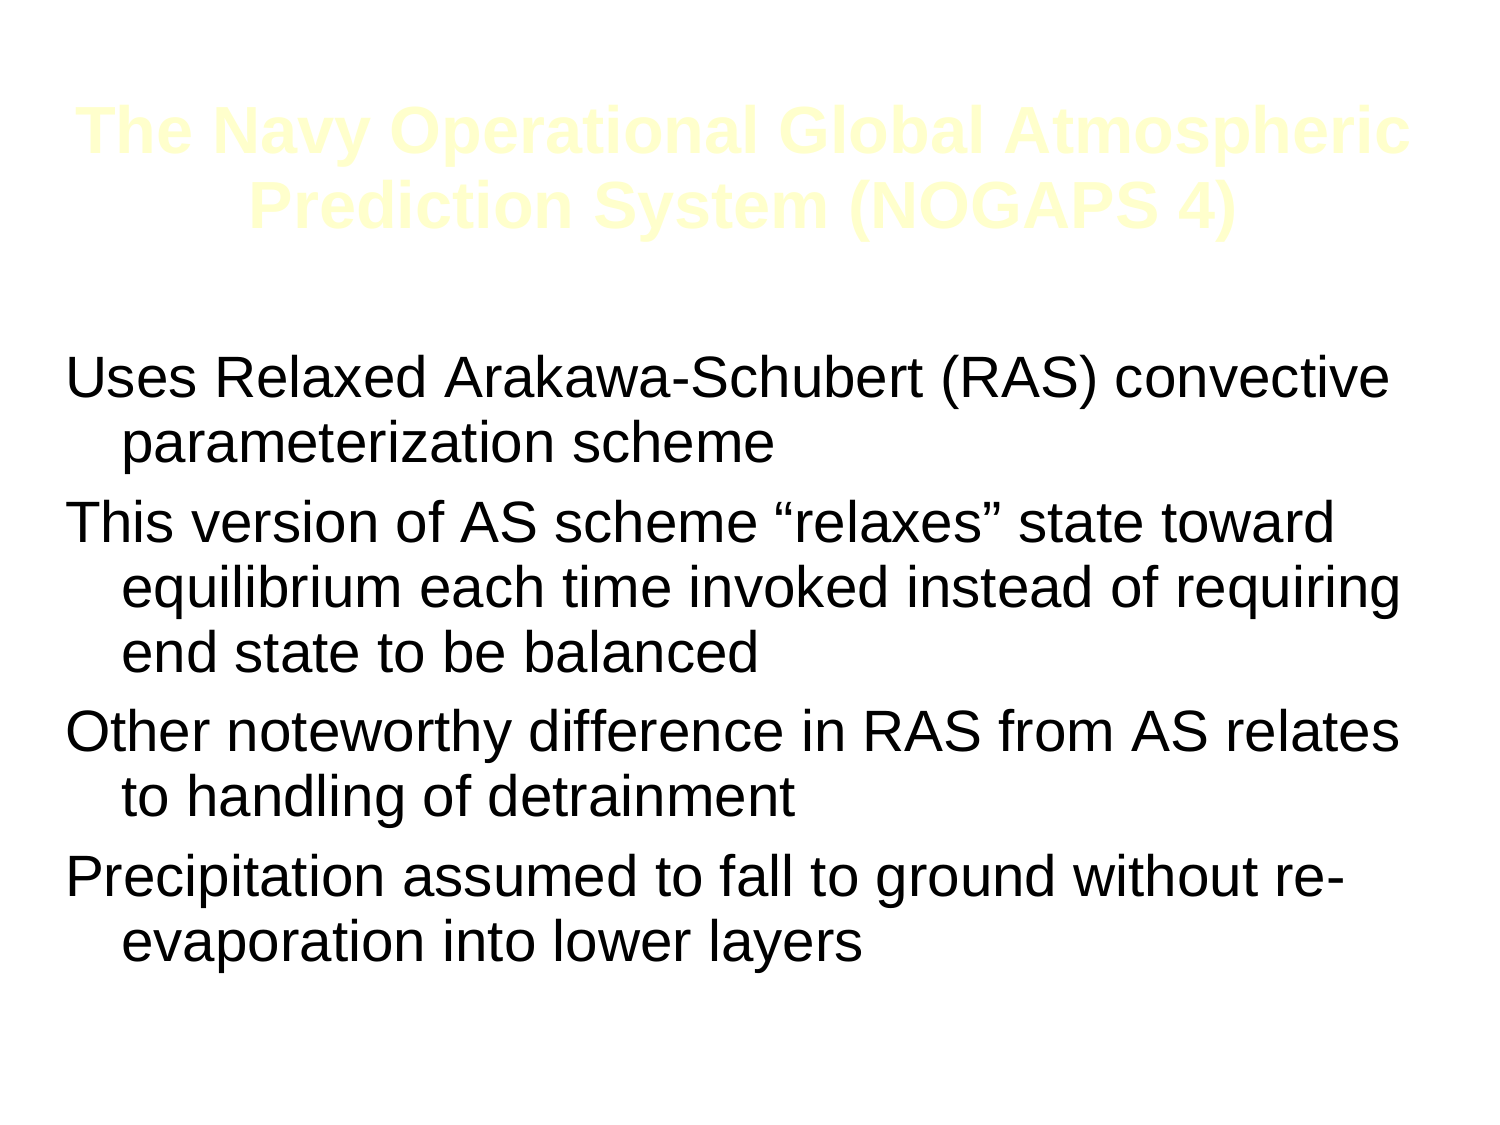

# The Navy Operational Global Atmospheric Prediction System (NOGAPS 4)
Uses Relaxed Arakawa-Schubert (RAS) convective parameterization scheme
This version of AS scheme “relaxes” state toward equilibrium each time invoked instead of requiring end state to be balanced
Other noteworthy difference in RAS from AS relates to handling of detrainment
Precipitation assumed to fall to ground without re-evaporation into lower layers